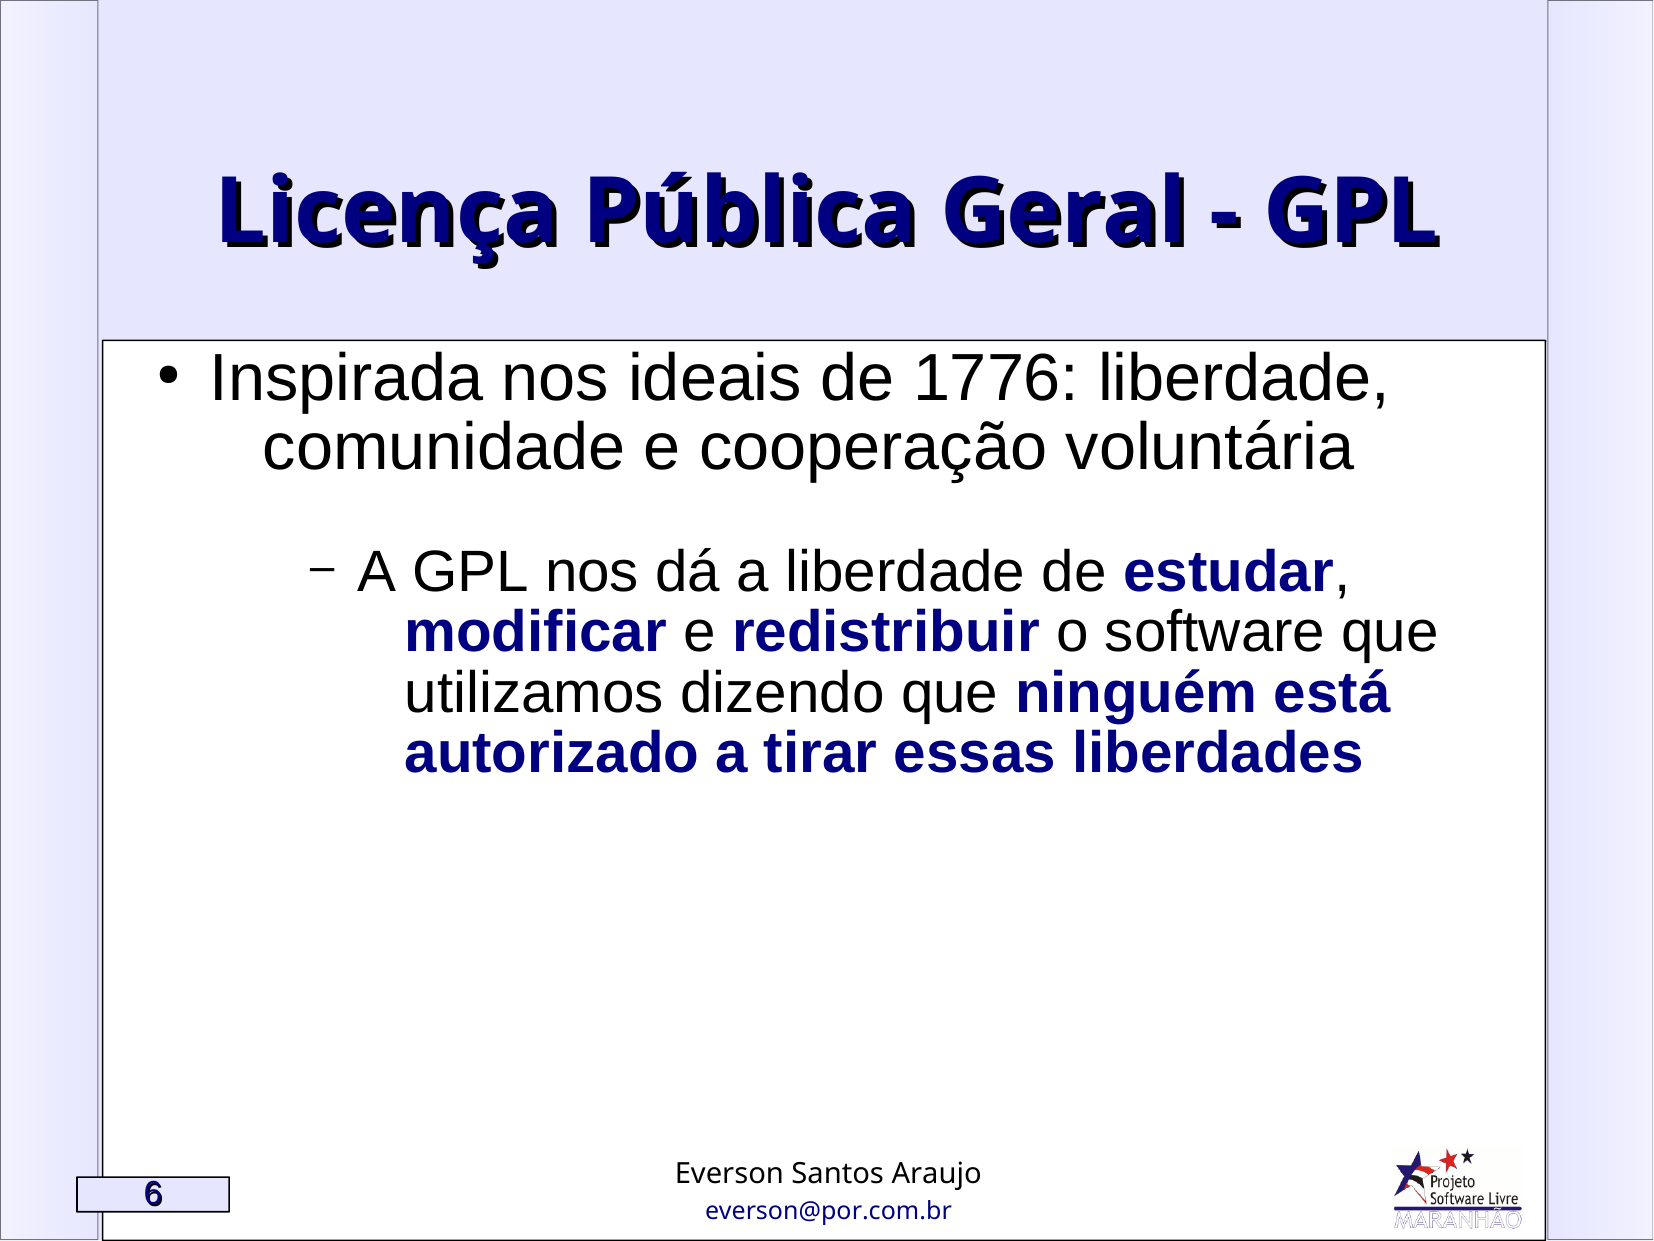

# Licença Pública Geral - GPL
Inspirada nos ideais de 1776: liberdade, comunidade e cooperação voluntária
A GPL nos dá a liberdade de estudar, modificar e redistribuir o software que utilizamos dizendo que ninguém está autorizado a tirar essas liberdades